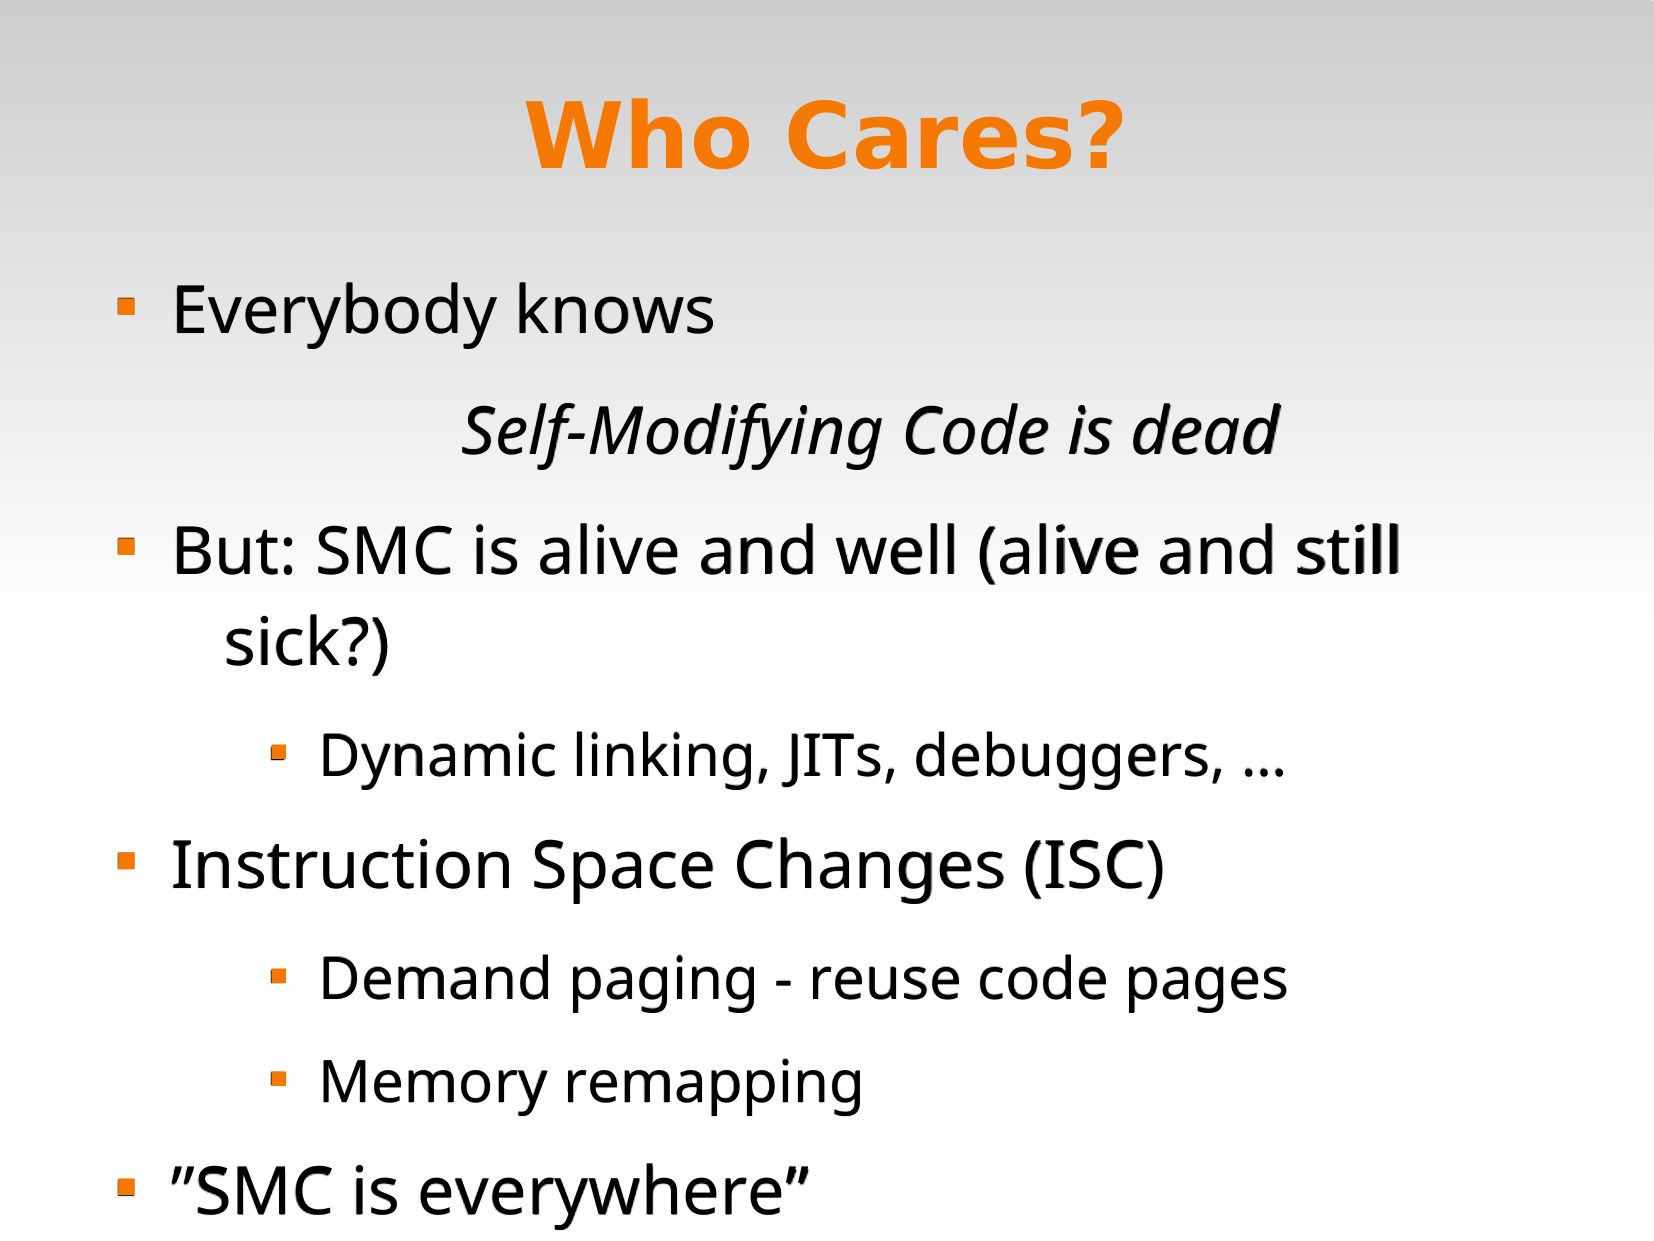

# Who Cares?
Everybody knows
Self-Modifying Code is dead
But: SMC is alive and well (alive and still sick?)
Dynamic linking, JITs, debuggers, …
Instruction Space Changes (ISC)
Demand paging - reuse code pages
Memory remapping
”SMC is everywhere”